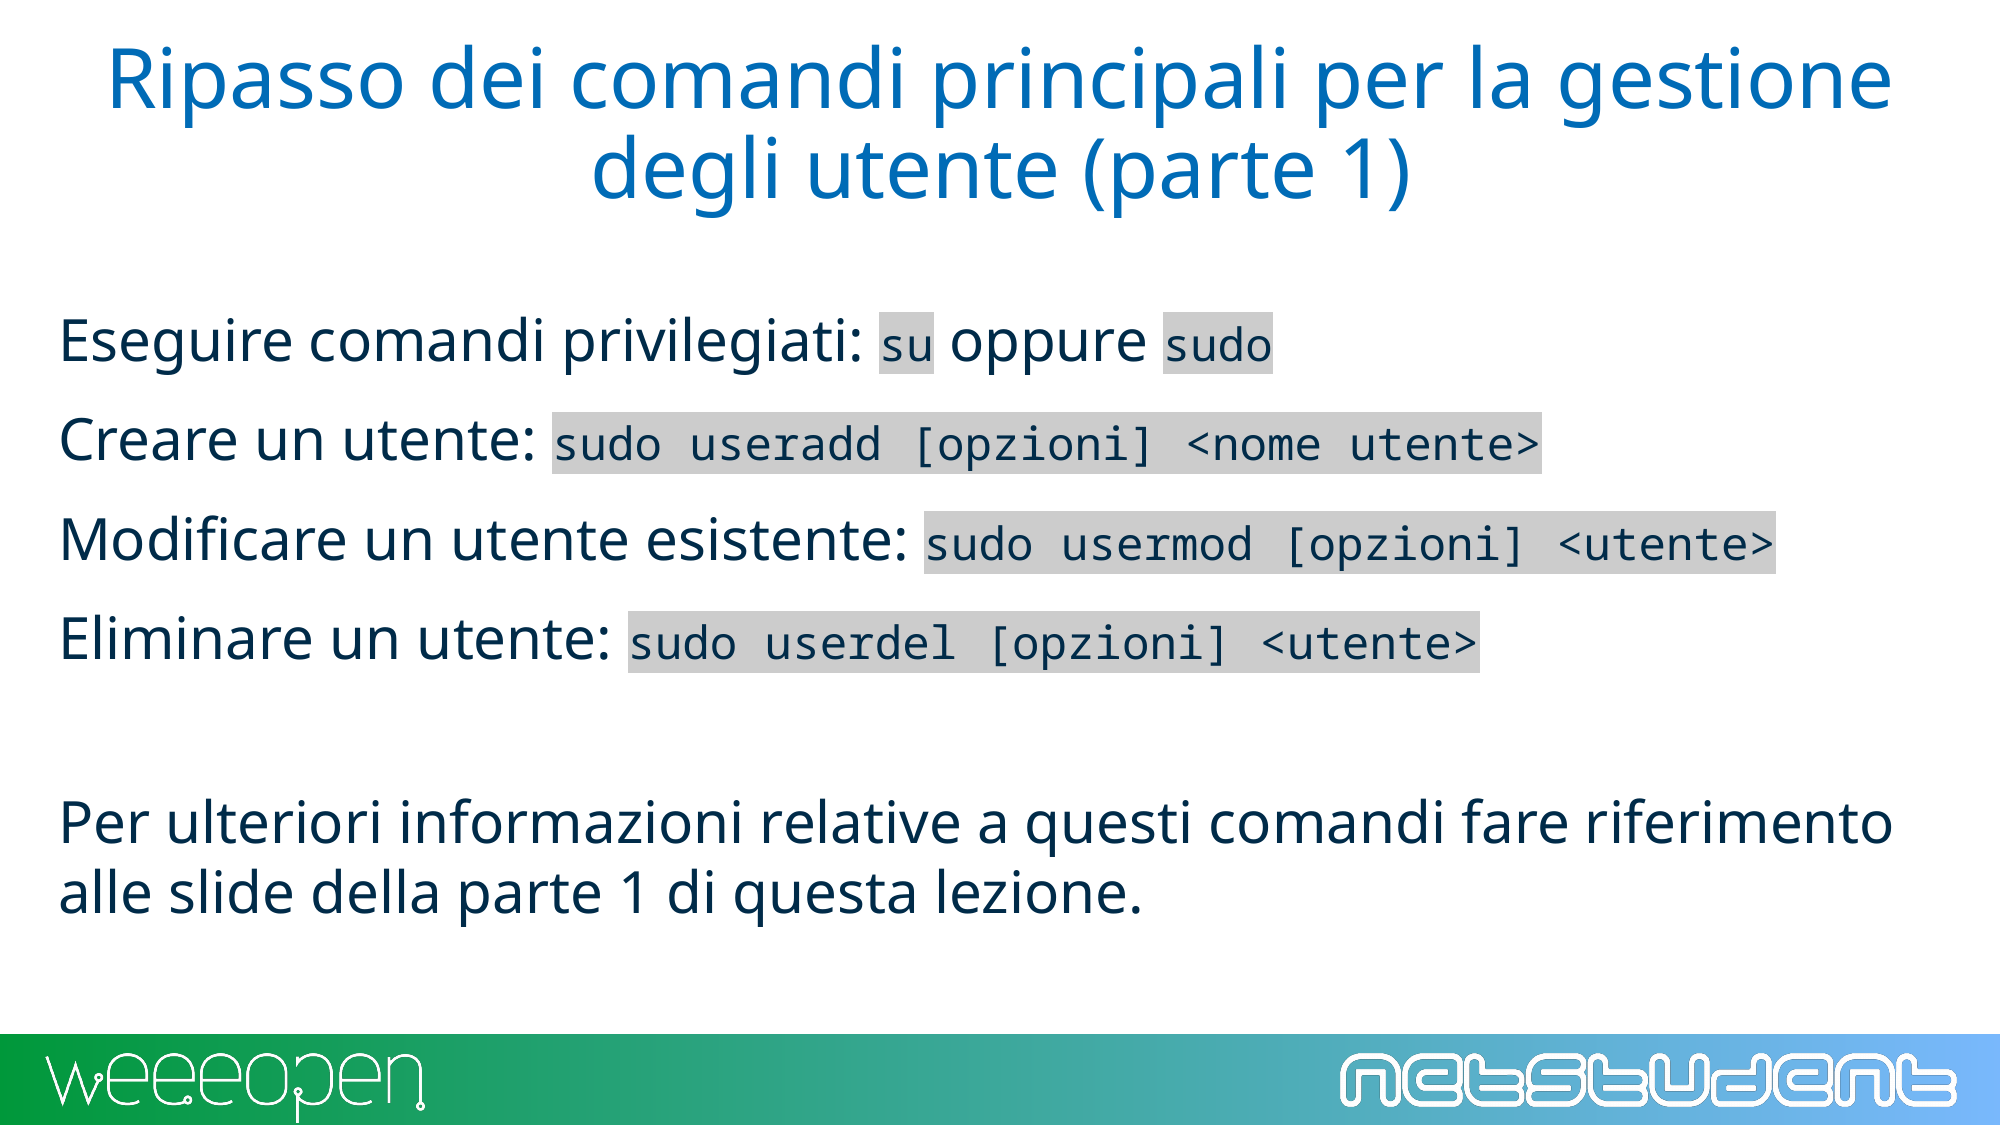

# Ripasso dei comandi principali per la gestione degli utente (parte 1)
Eseguire comandi privilegiati: su oppure sudo
Creare un utente: sudo useradd [opzioni] <nome utente>
Modificare un utente esistente: sudo usermod [opzioni] <utente>
Eliminare un utente: sudo userdel [opzioni] <utente>
Per ulteriori informazioni relative a questi comandi fare riferimento alle slide della parte 1 di questa lezione.